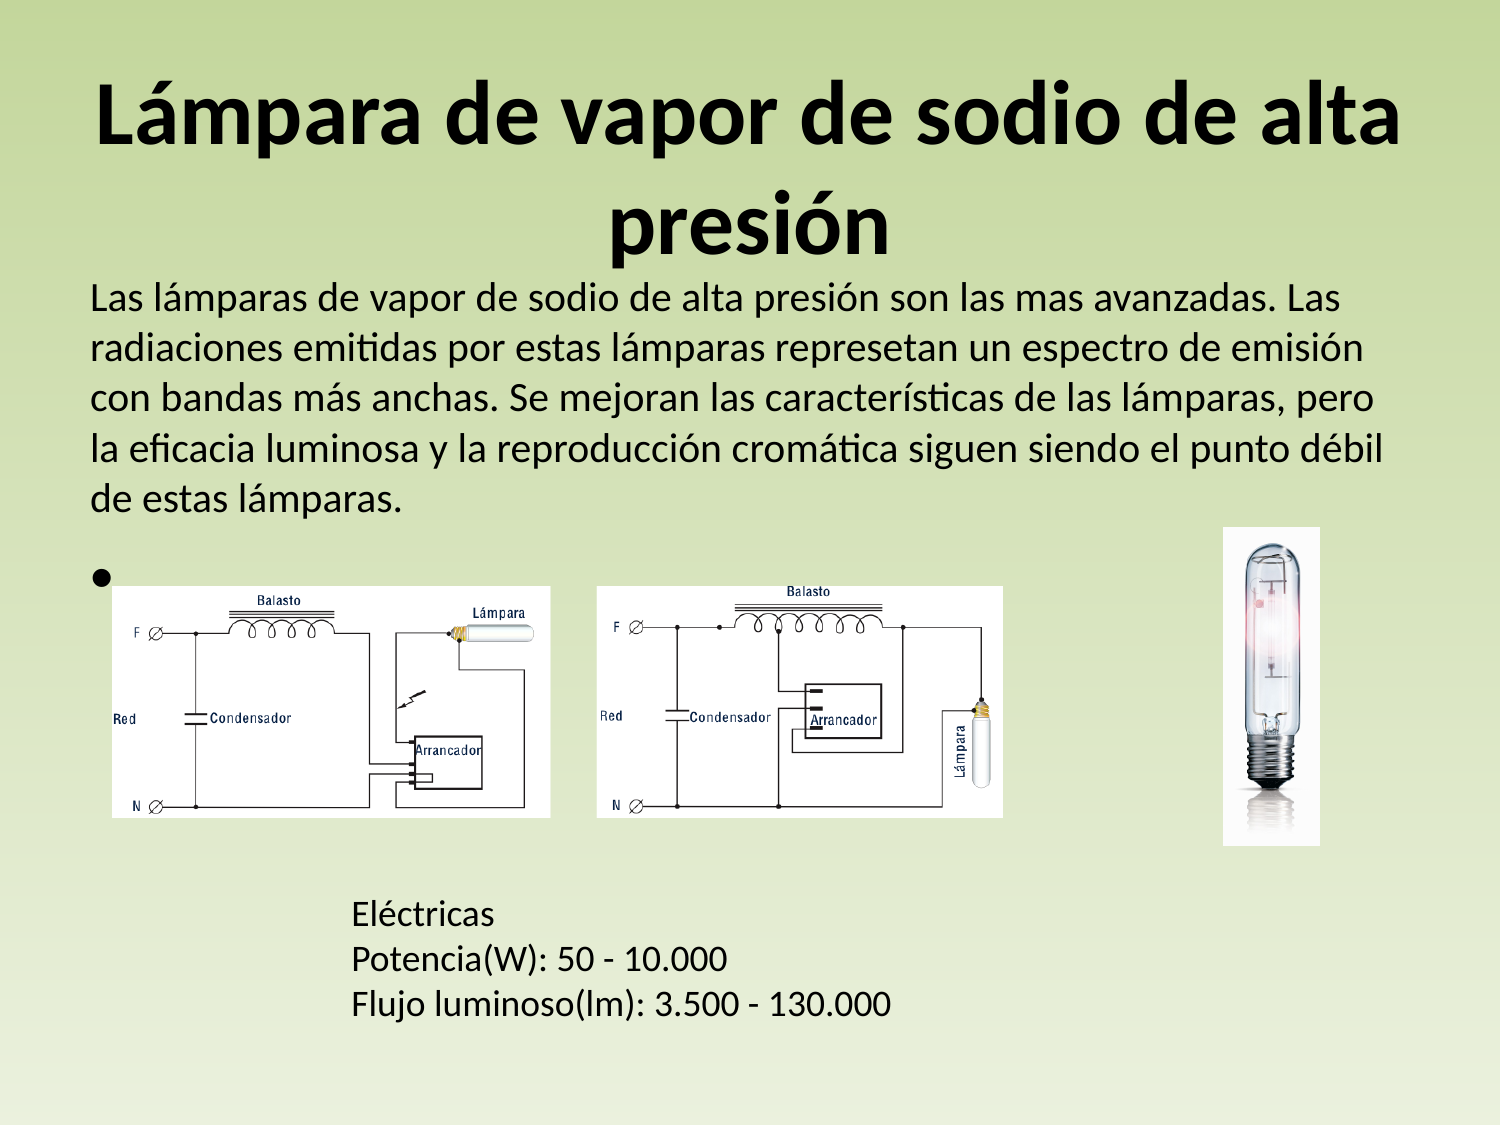

# Lámpara de vapor de sodio de alta presión
Las lámparas de vapor de sodio de alta presión son las mas avanzadas. Las radiaciones emitidas por estas lámparas represetan un espectro de emisión con bandas más anchas. Se mejoran las características de las lámparas, pero la eficacia luminosa y la reproducción cromática siguen siendo el punto débil de estas lámparas.
Eléctricas
Potencia(W): 50 - 10.000
Flujo luminoso(lm): 3.500 - 130.000